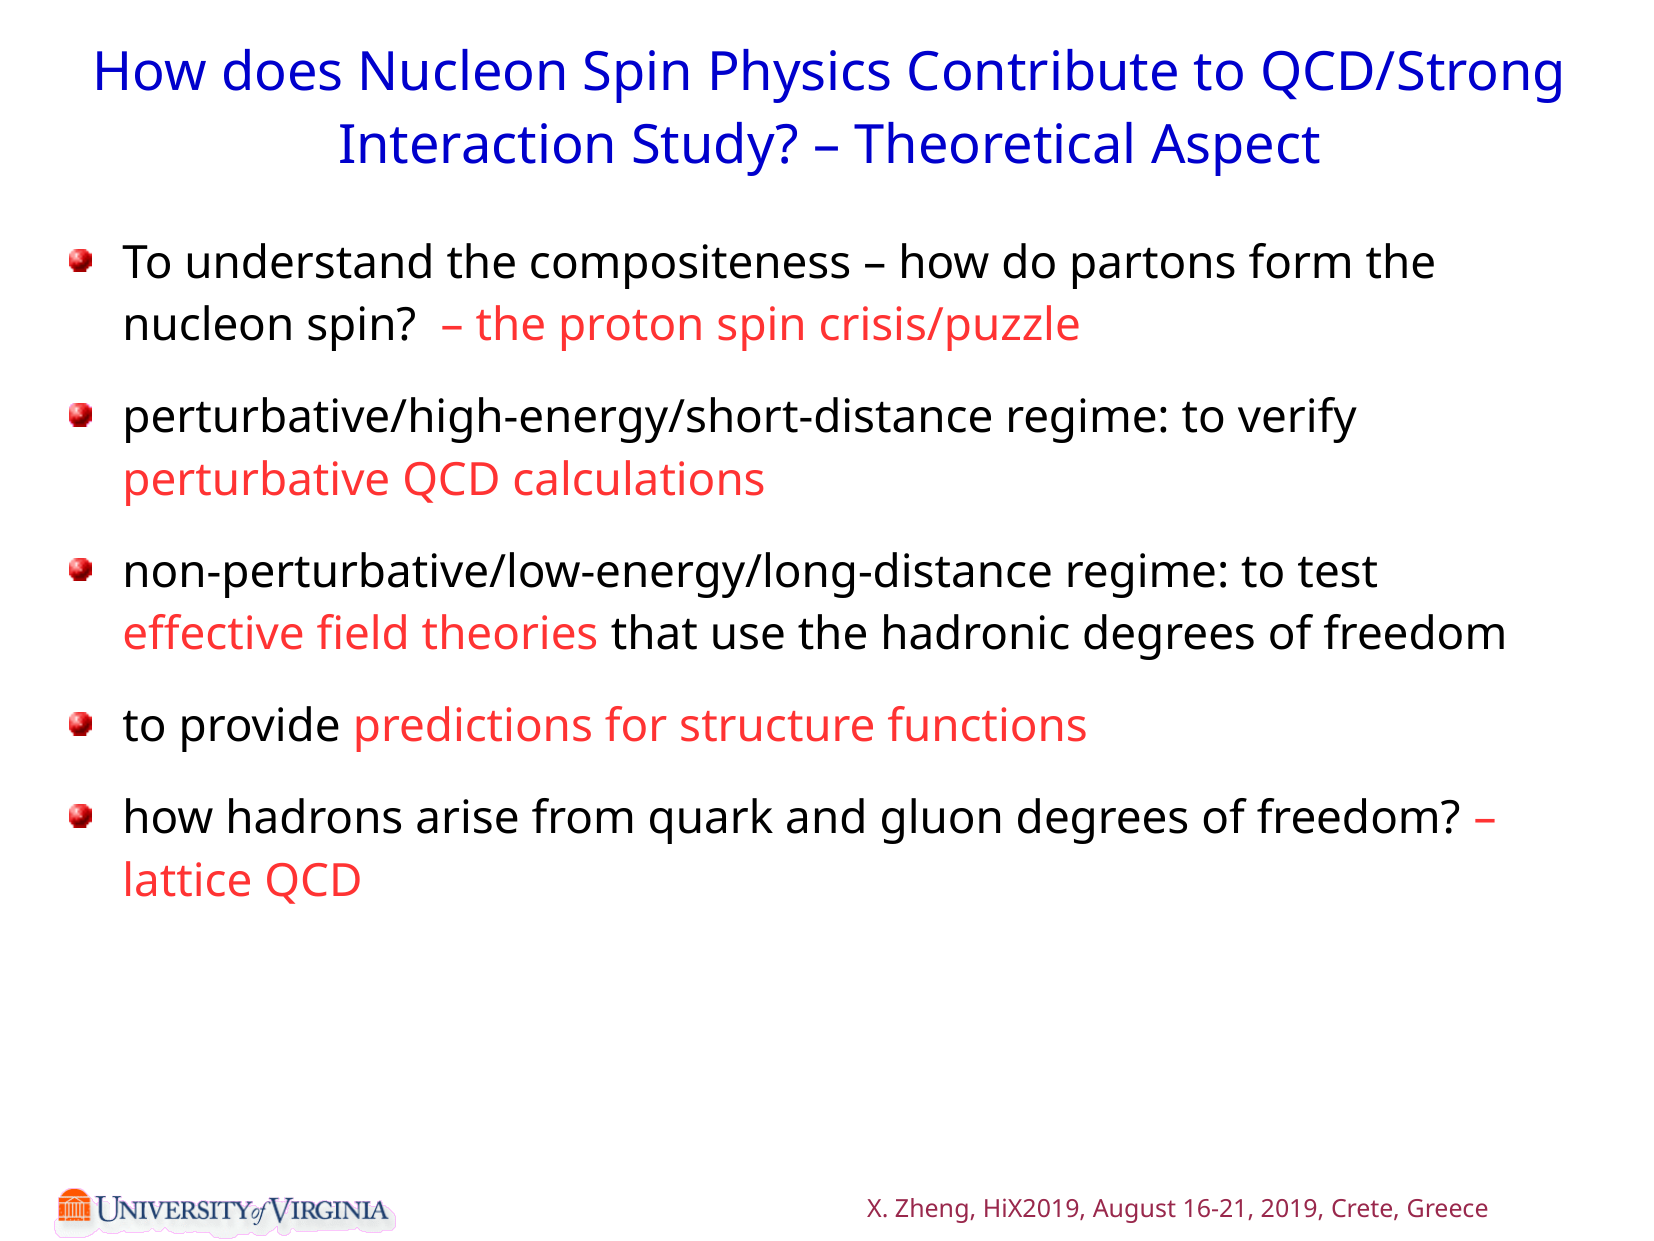

# How does Nucleon Spin Physics Contribute to QCD/Strong Interaction Study? – Theoretical Aspect
To understand the compositeness – how do partons form the nucleon spin? – the proton spin crisis/puzzle
perturbative/high-energy/short-distance regime: to verify perturbative QCD calculations
non-perturbative/low-energy/long-distance regime: to test effective field theories that use the hadronic degrees of freedom
to provide predictions for structure functions
how hadrons arise from quark and gluon degrees of freedom? – lattice QCD